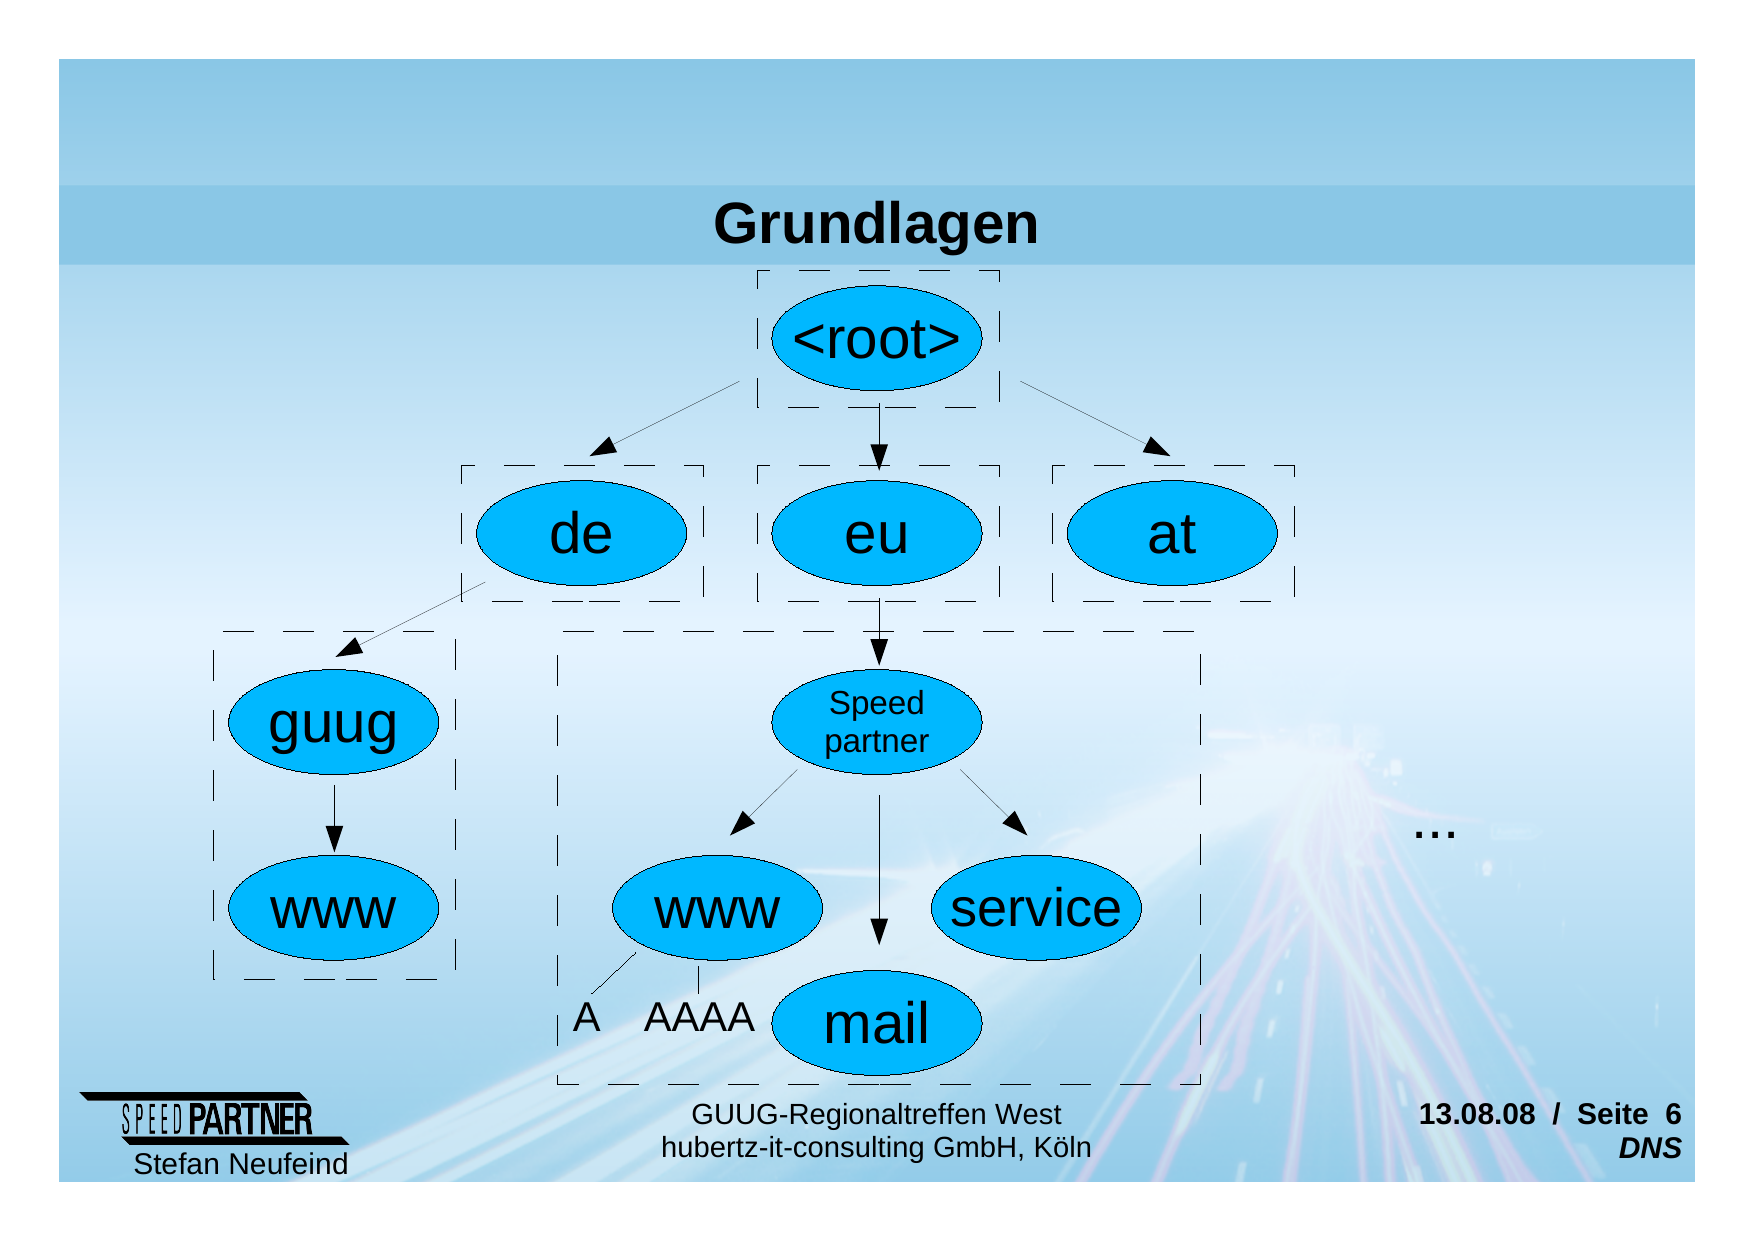

# Grundlagen
<root>
de
eu
at
guug
Speed
partner
...
www
www
service
mail
A
AAAA